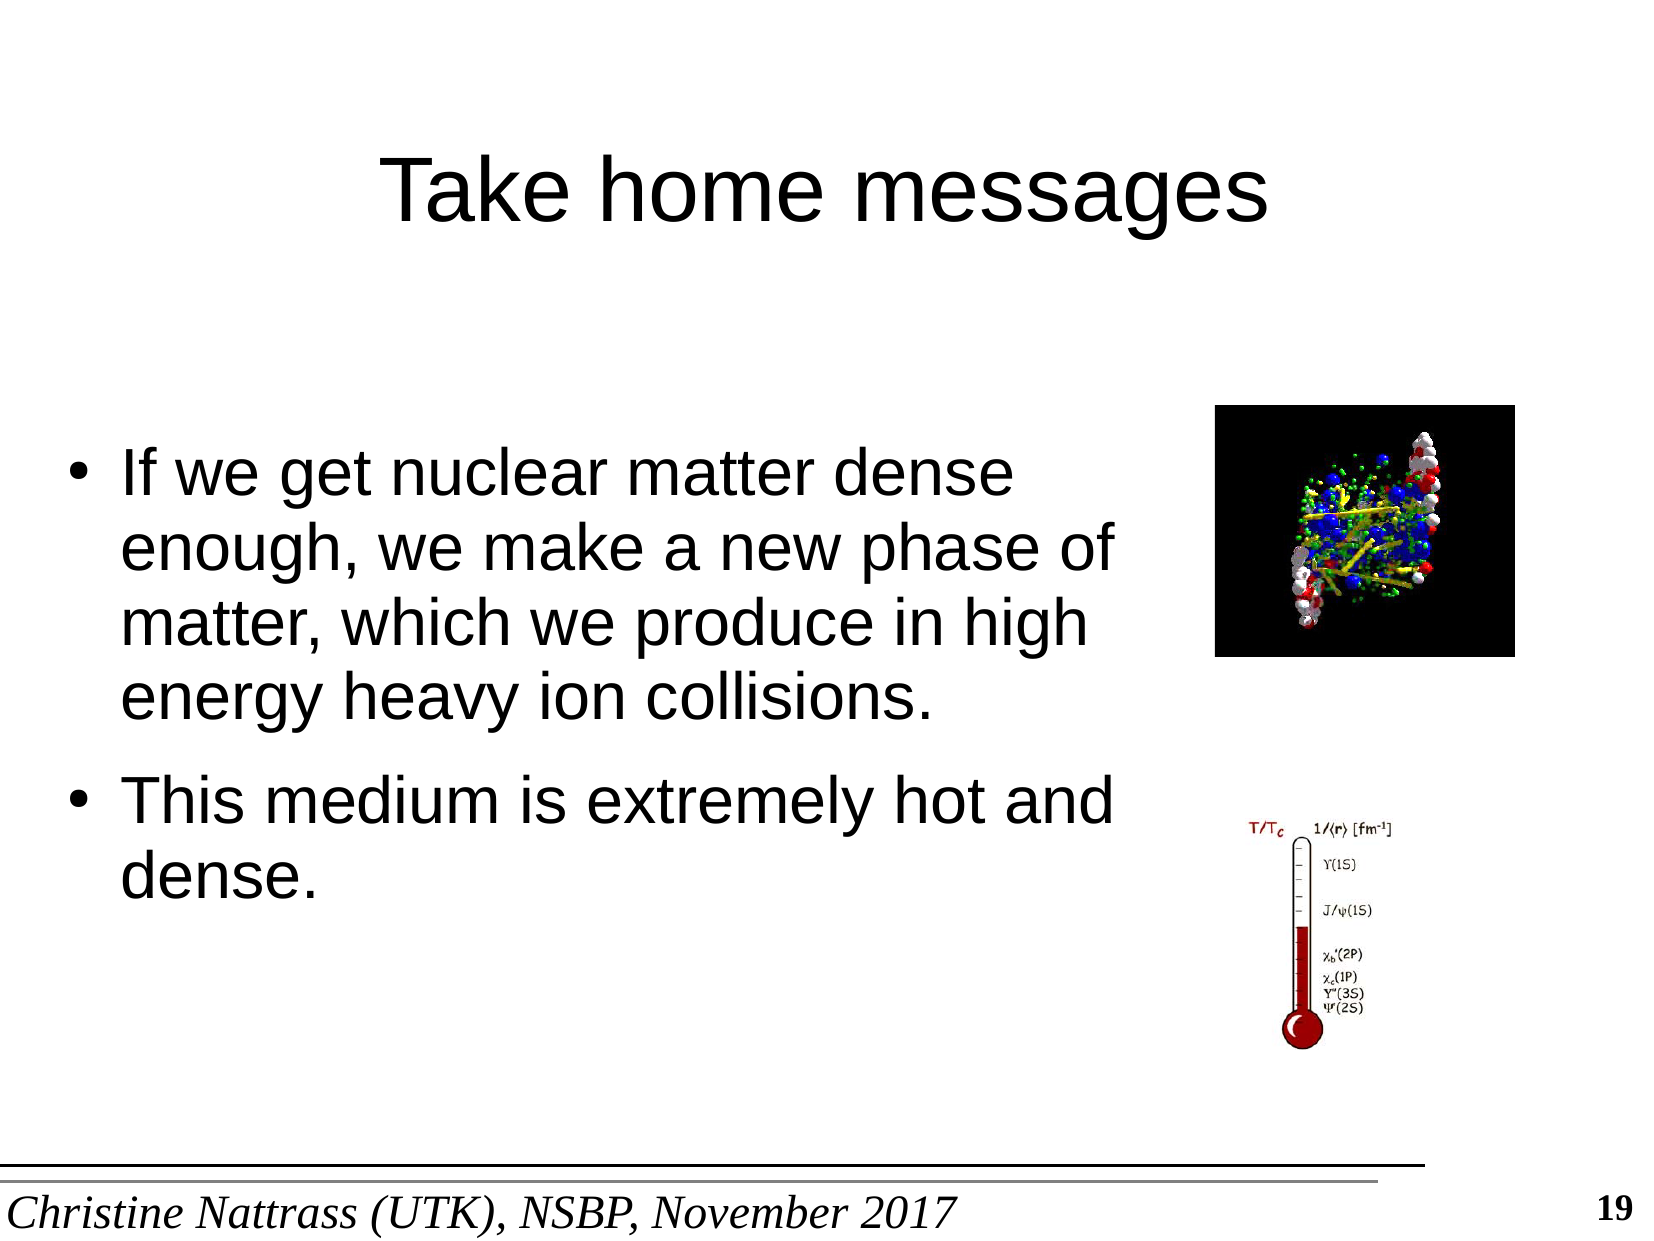

# Take home messages
If we get nuclear matter dense enough, we make a new phase of matter, which we produce in high energy heavy ion collisions.
This medium is extremely hot and dense.